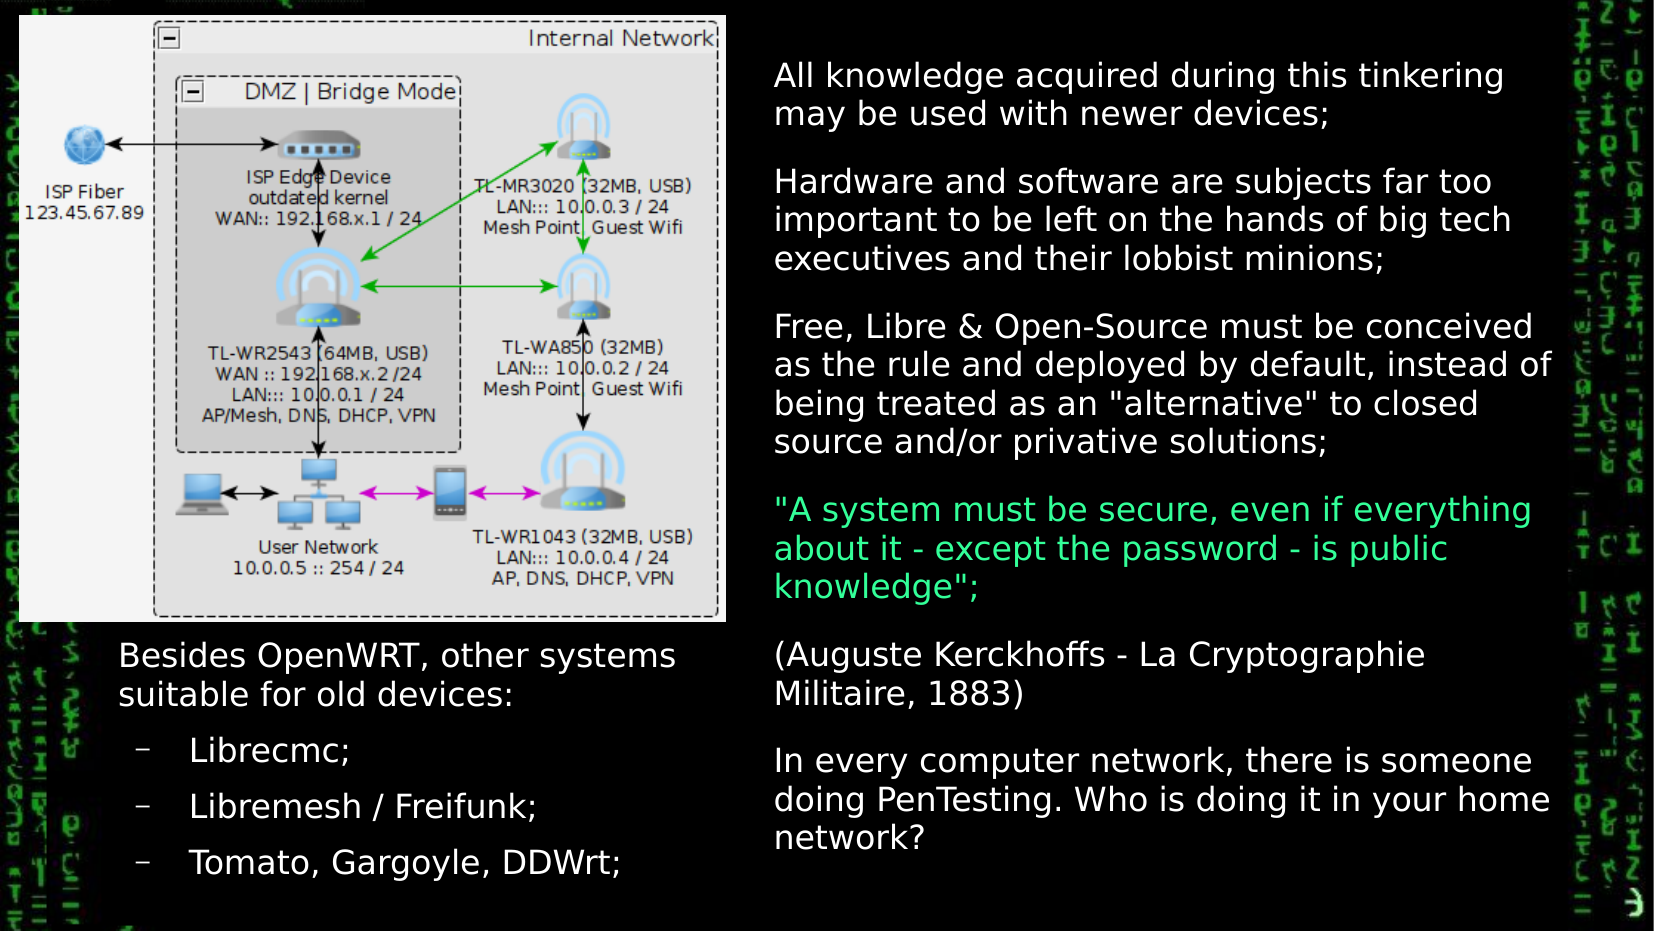

All knowledge acquired during this tinkering may be used with newer devices;
Hardware and software are subjects far too important to be left on the hands of big tech executives and their lobbist minions;
Free, Libre & Open-Source must be conceived as the rule and deployed by default, instead of being treated as an "alternative" to closed source and/or privative solutions;
"A system must be secure, even if everything about it - except the password - is public knowledge";
(Auguste Kerckhoffs - La Cryptographie Militaire, 1883)
In every computer network, there is someone doing PenTesting. Who is doing it in your home network?
# Besides OpenWRT, other systems suitable for old devices:
Librecmc;
Libremesh / Freifunk;
Tomato, Gargoyle, DDWrt;